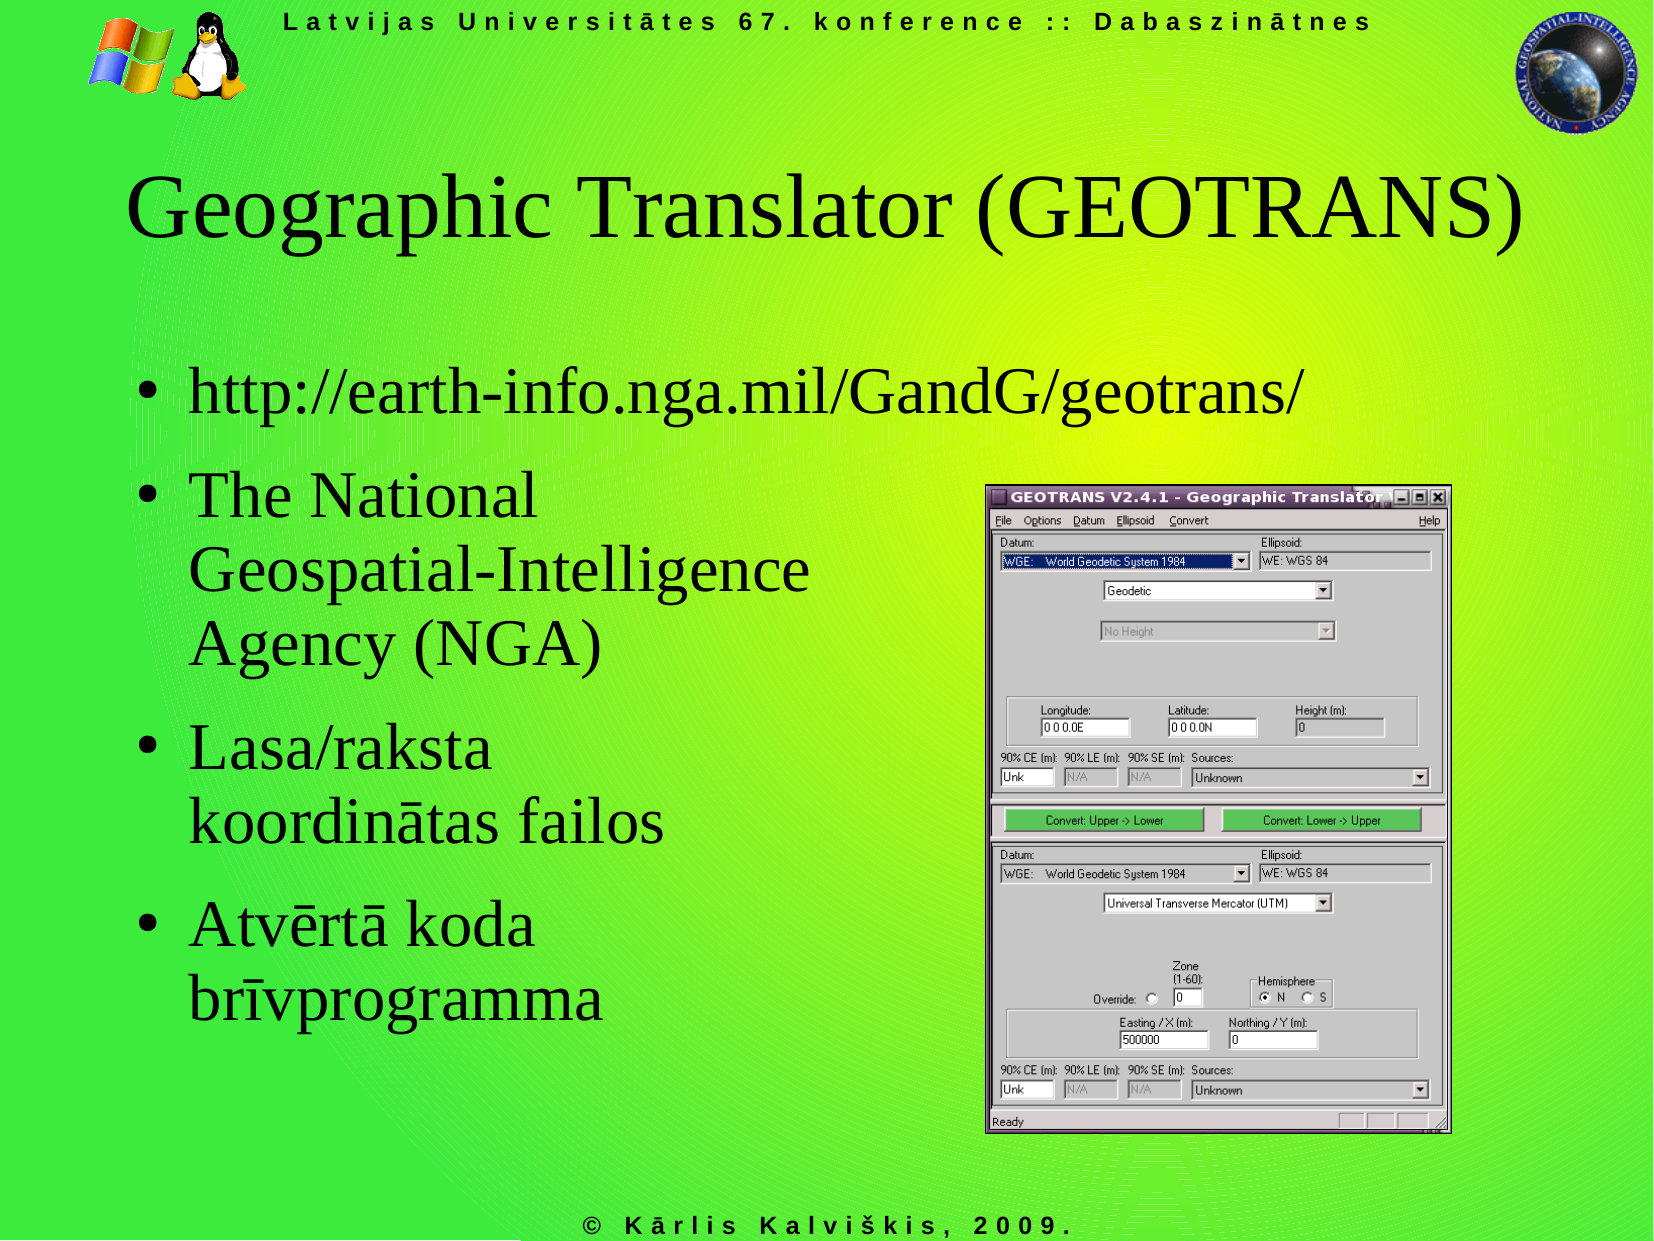

# Geographic Translator (GEOTRANS)
http://earth-info.nga.mil/GandG/geotrans/
The National
Geospatial-Intelligence
Agency (NGA)
Lasa/raksta
koordinātas failos
Atvērtā koda
brīvprogramma